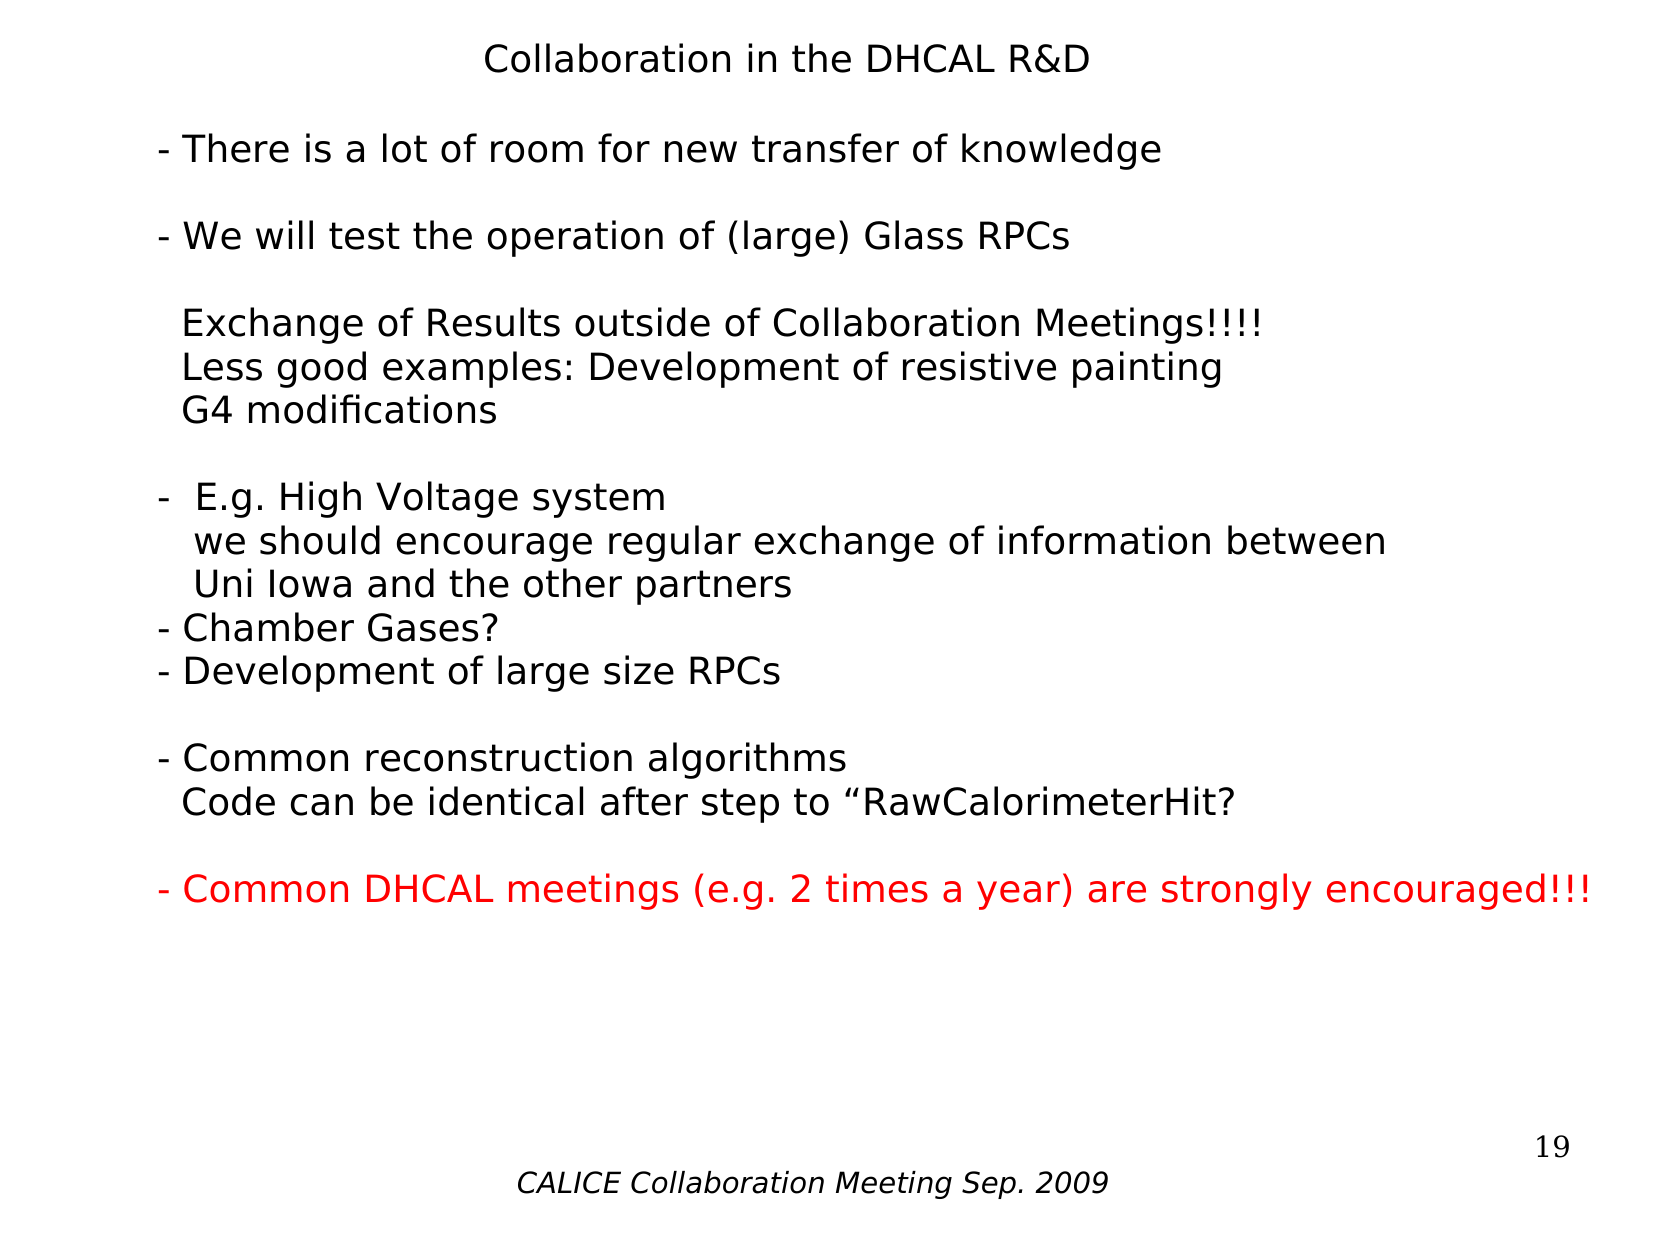

Collaboration in the DHCAL R&D
- There is a lot of room for new transfer of knowledge
- We will test the operation of (large) Glass RPCs
 Exchange of Results outside of Collaboration Meetings!!!!
 Less good examples: Development of resistive painting
 G4 modifications
- E.g. High Voltage system
 we should encourage regular exchange of information between
 Uni Iowa and the other partners
- Chamber Gases?
- Development of large size RPCs
- Common reconstruction algorithms
 Code can be identical after step to “RawCalorimeterHit?
- Common DHCAL meetings (e.g. 2 times a year) are strongly encouraged!!!
19